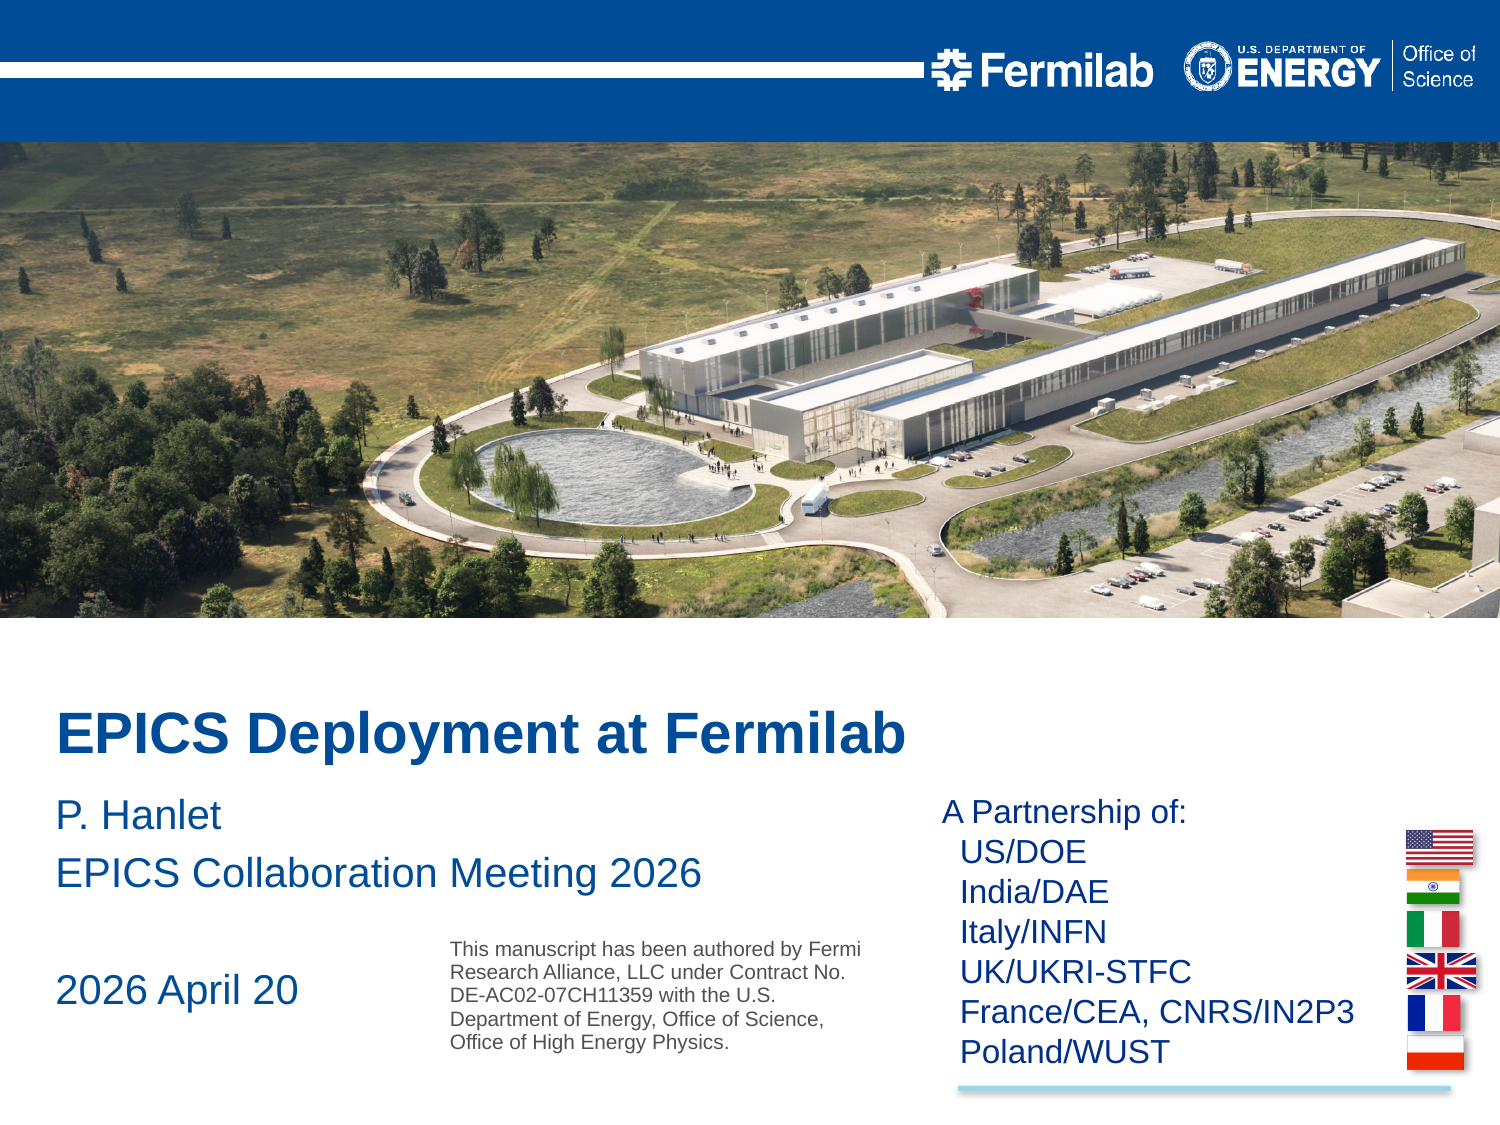

EPICS Deployment at Fermilab
# P. Hanlet
EPICS Collaboration Meeting 2026
2026 April 20
This manuscript has been authored by Fermi Research Alliance, LLC under Contract No. DE-AC02-07CH11359 with the U.S. Department of Energy, Office of Science, Office of High Energy Physics.